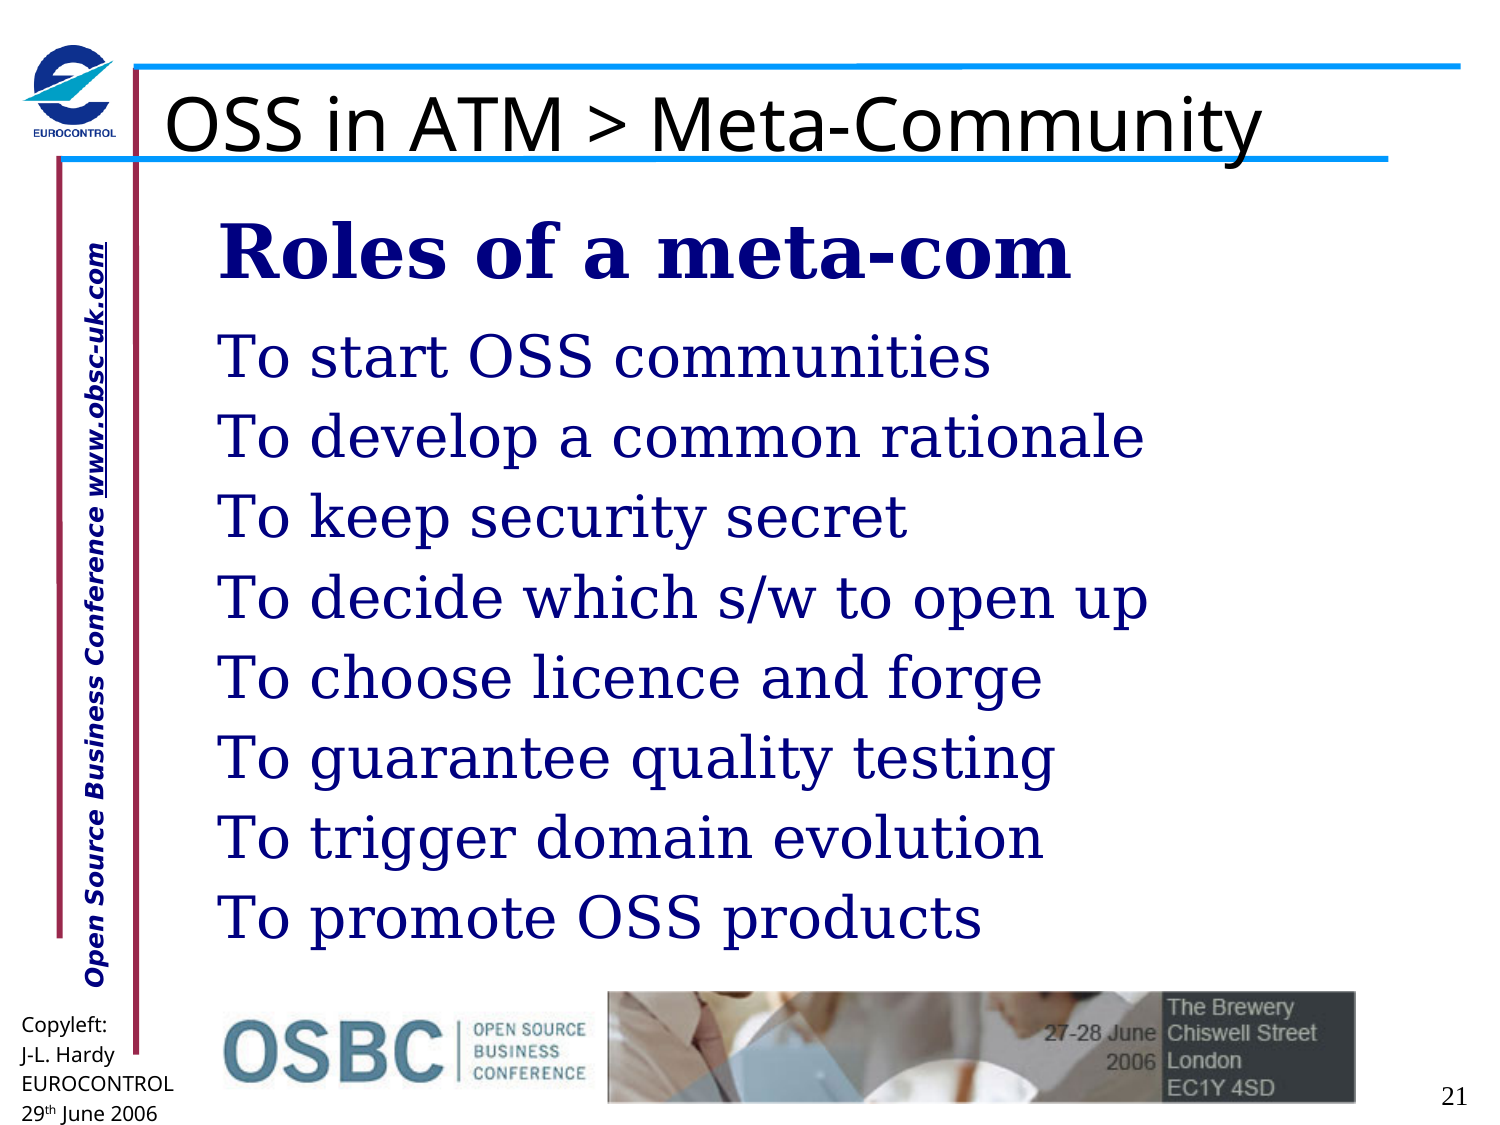

# Roles of a meta-com
To start OSS communities
To develop a common rationale
To keep security secret
To decide which s/w to open up
To choose licence and forge
To guarantee quality testing
To trigger domain evolution
To promote OSS products